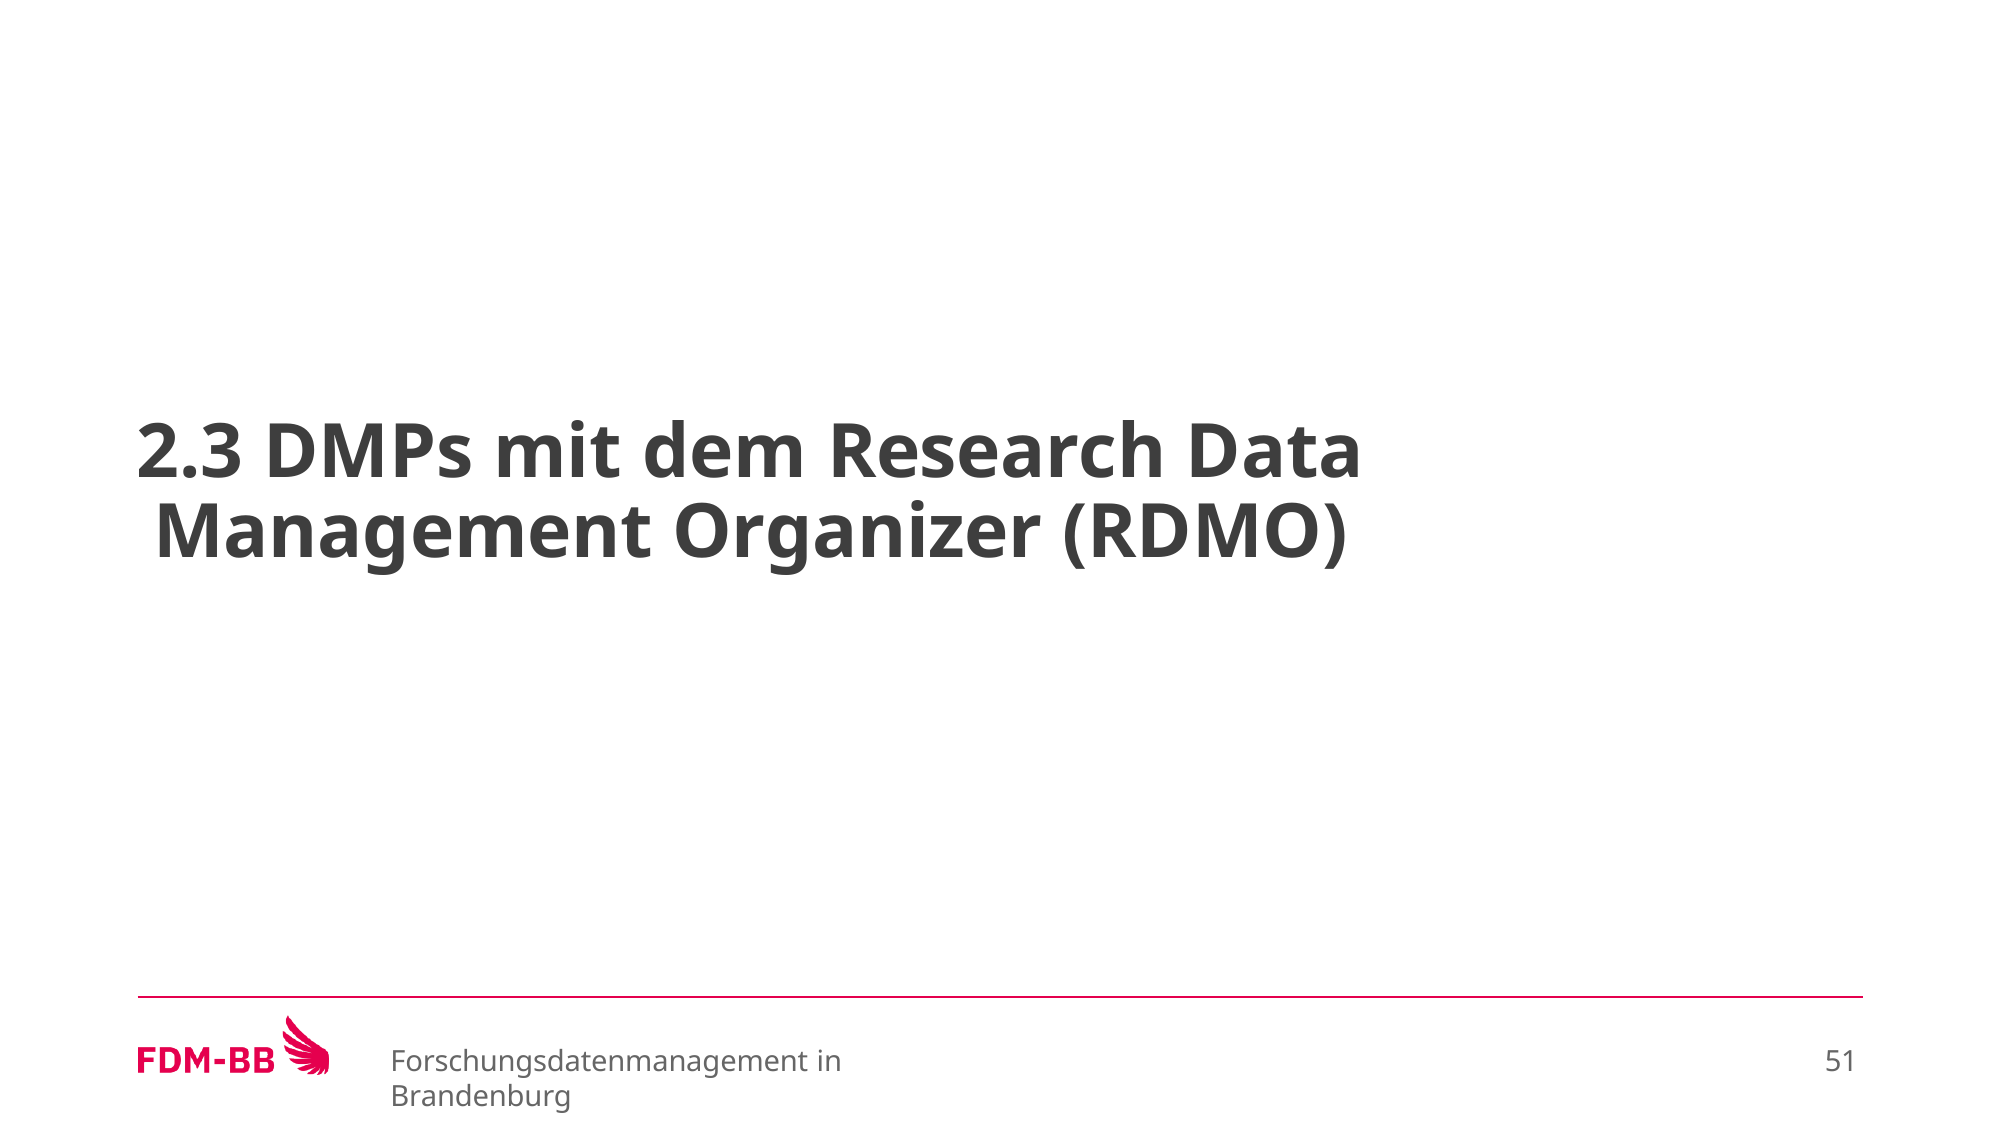

# 2.3 DMPs mit dem Research Data Management Organizer (RDMO)
Forschungsdatenmanagement in Brandenburg
51